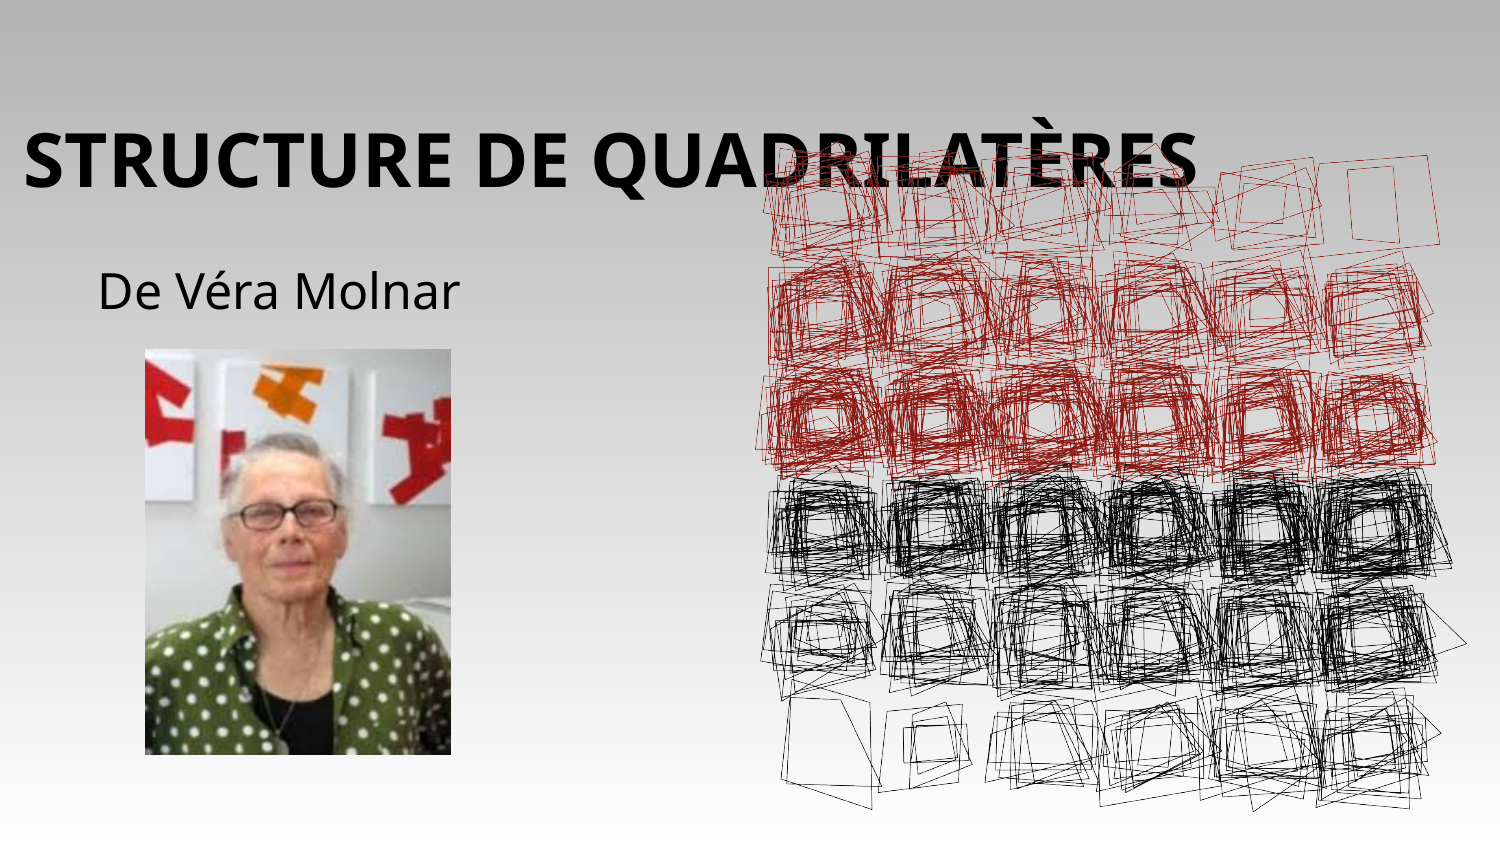

# STRUCTURE DE QUADRILATÈRES
De Véra Molnar